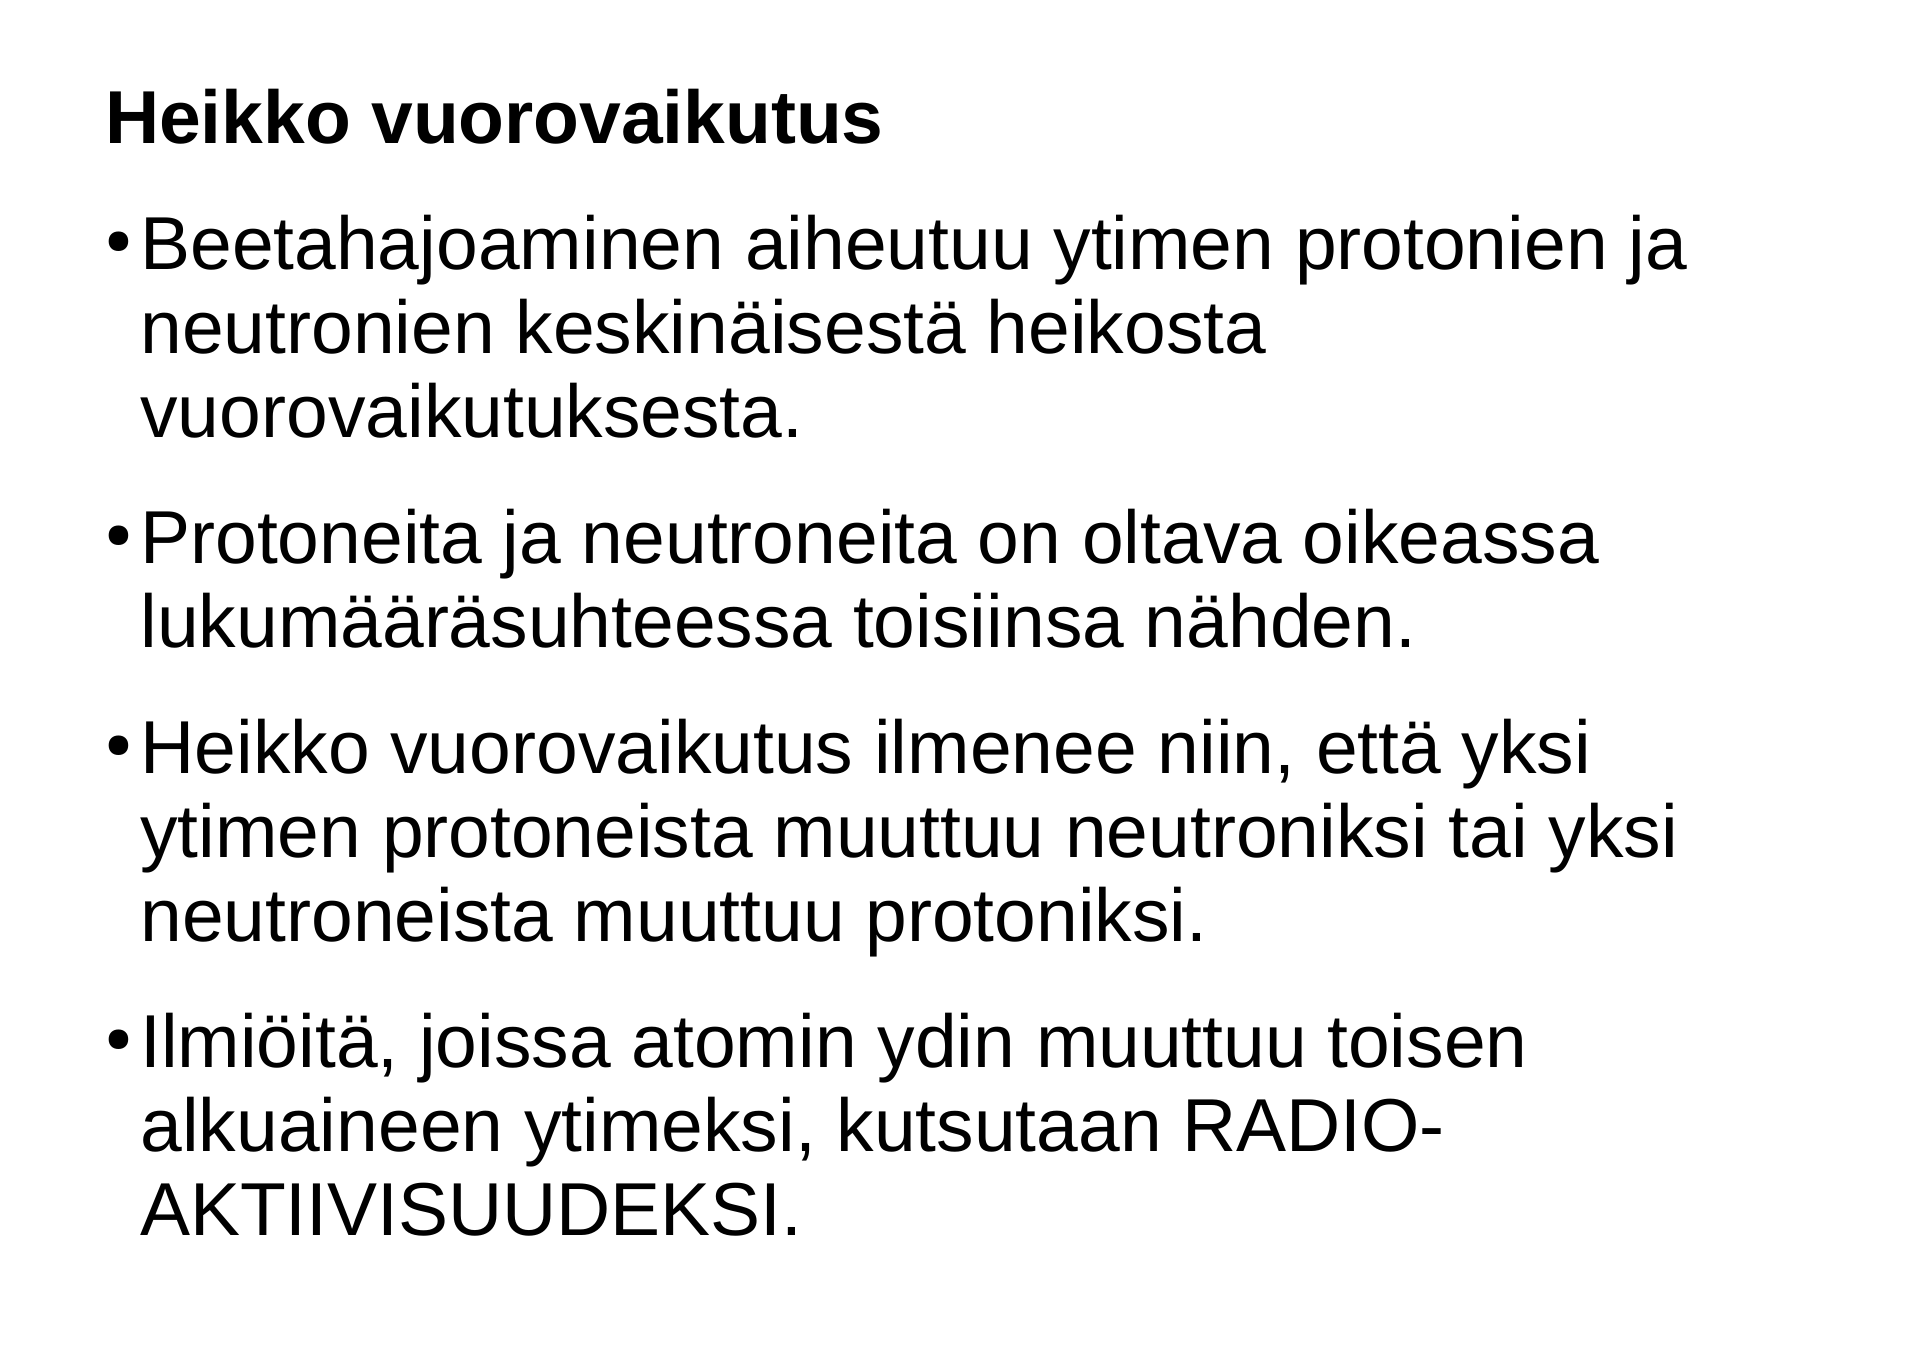

Heikko vuorovaikutus
Beetahajoaminen aiheutuu ytimen protonien ja neutronien keskinäisestä heikosta vuorovaikutuksesta.
Protoneita ja neutroneita on oltava oikeassa lukumääräsuhteessa toisiinsa nähden.
Heikko vuorovaikutus ilmenee niin, että yksi ytimen protoneista muuttuu neutroniksi tai yksi neutroneista muuttuu protoniksi.
Ilmiöitä, joissa atomin ydin muuttuu toisen alkuaineen ytimeksi, kutsutaan RADIO-AKTIIVISUUDEKSI.